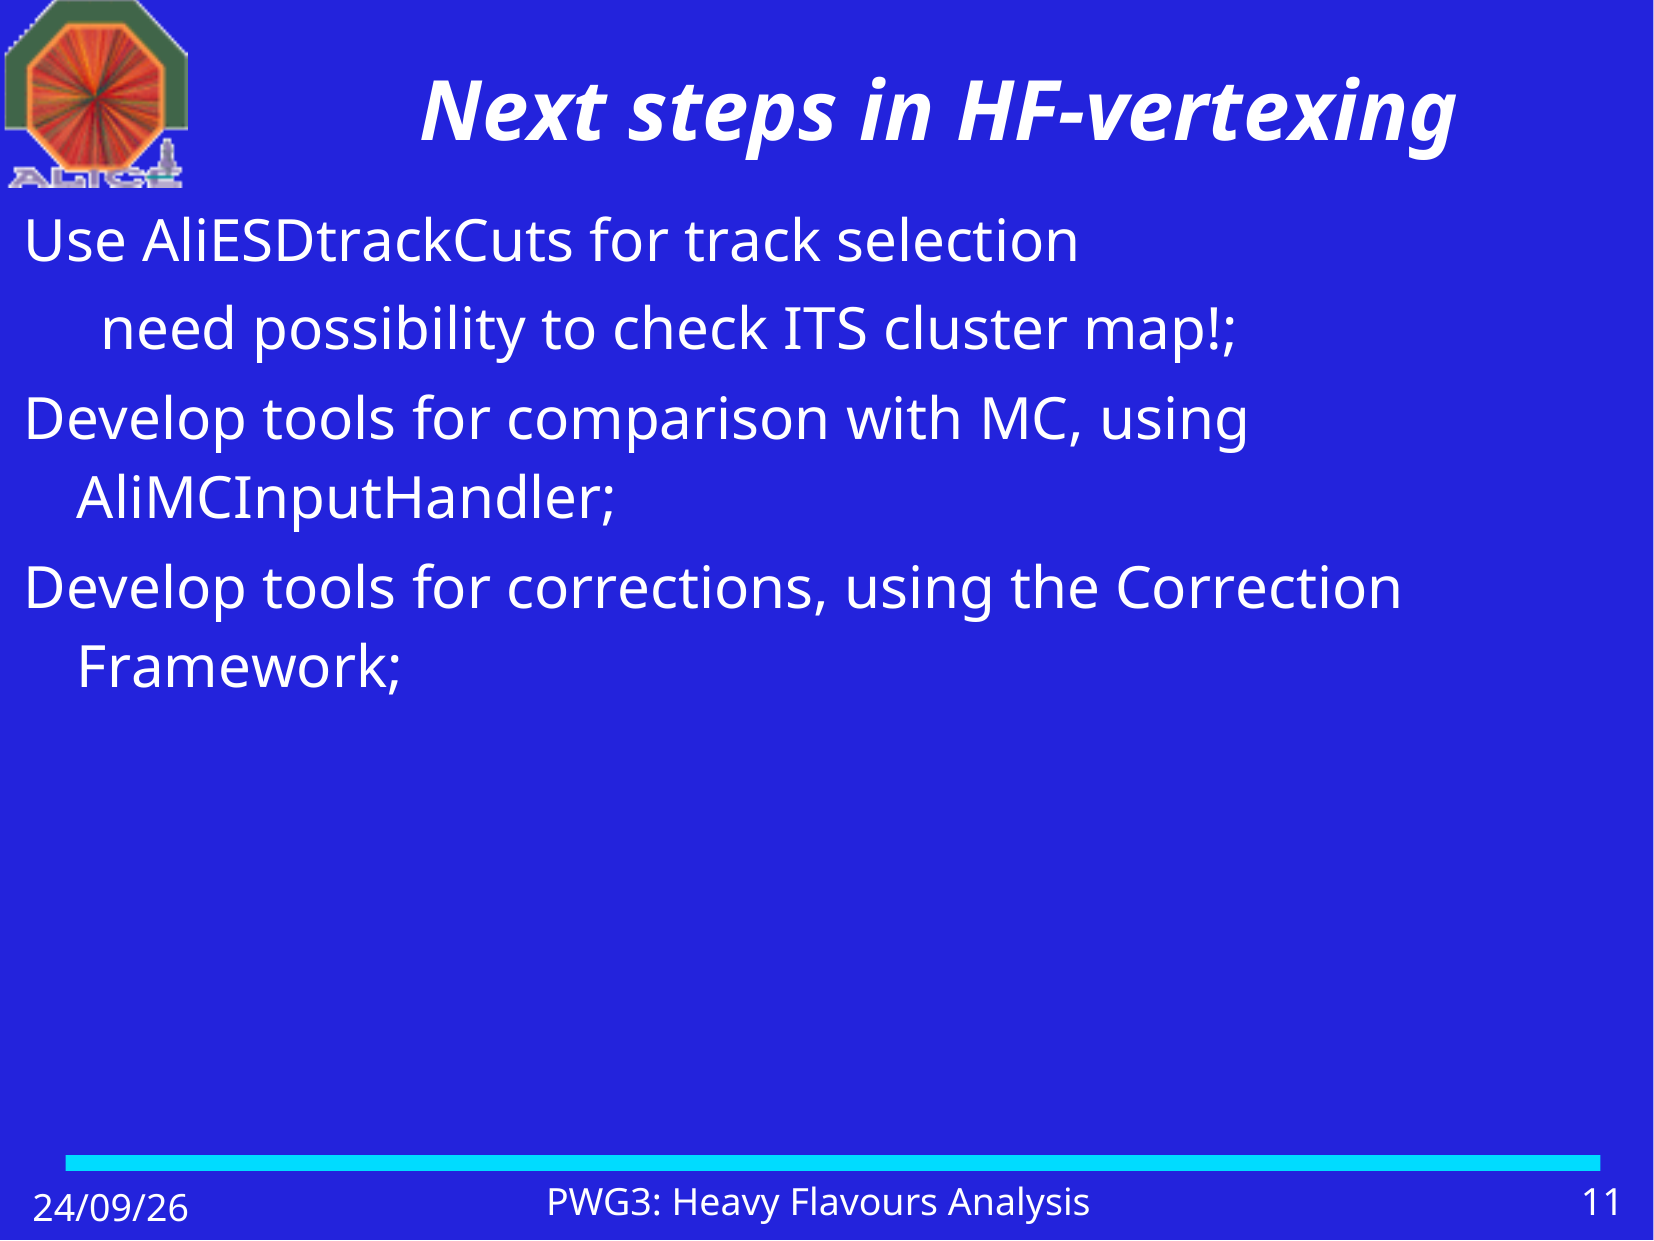

# Next steps in HF-vertexing
Use AliESDtrackCuts for track selection
need possibility to check ITS cluster map!;
Develop tools for comparison with MC, using AliMCInputHandler;
Develop tools for corrections, using the Correction Framework;